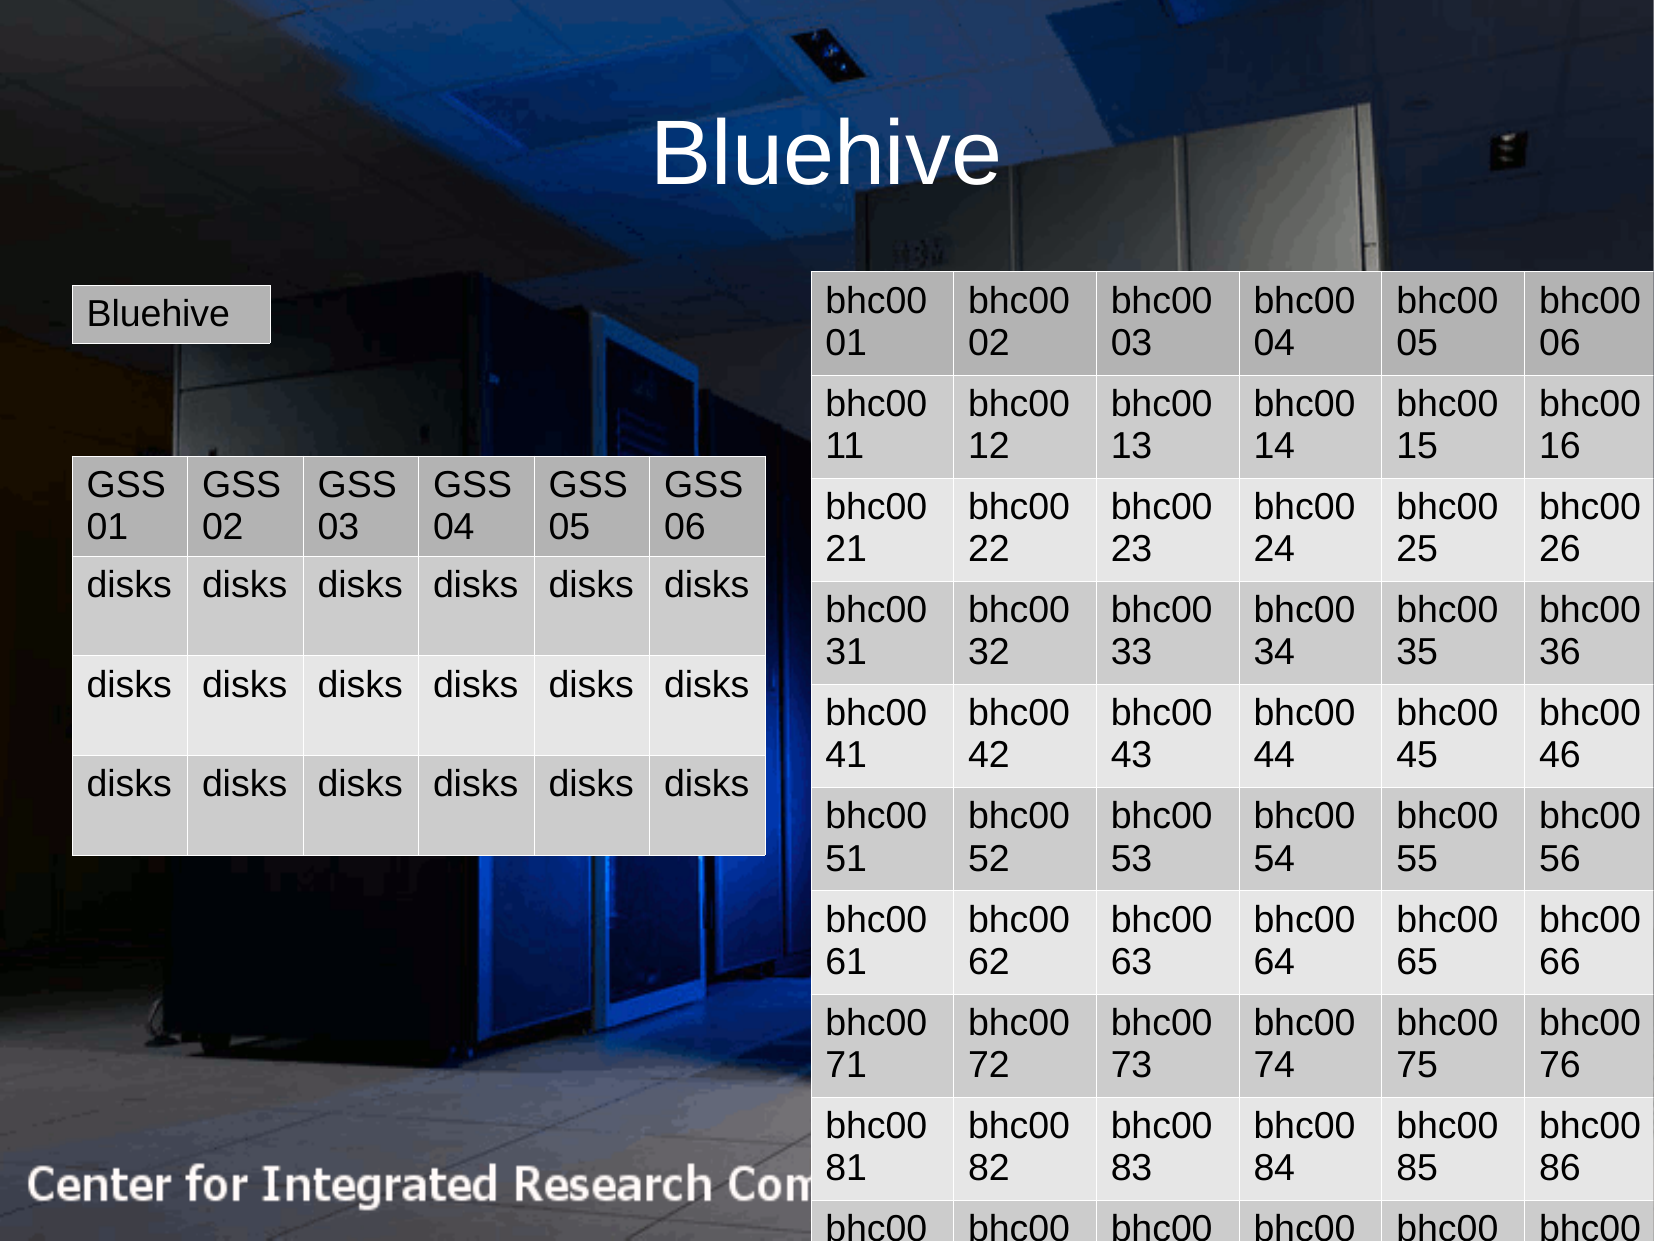

# Bluehive
| bhc0001 | bhc0002 | bhc0003 | bhc0004 | bhc0005 | bhc0006 | bhc0007 | bhc0008 | bhc0009 | bhc0010 | bhc0011 | | | | | | | | | |
| --- | --- | --- | --- | --- | --- | --- | --- | --- | --- | --- | --- | --- | --- | --- | --- | --- | --- | --- | --- |
| bhc0011 | bhc0012 | bhc0013 | bhc0014 | bhc0015 | bhc0016 | bhc0017 | bhc0018 | bhc0029 | bhc0030 | bhc0031 | | | | | | | | | |
| bhc0021 | bhc0022 | bhc0023 | bhc0024 | bhc0025 | bhc0026 | bhc0027 | bhc0028 | bhc0049 | bhc0050 | bhc0051 | | | | | | | | | |
| bhc0031 | bhc0032 | bhc0033 | bhc0034 | bhc0035 | bhc0036 | bhc0037 | bhc0038 | bhc0069 | bhc0070 | bhc0071 | | | | | | | | | |
| bhc0041 | bhc0042 | bhc0043 | bhc0044 | bhc0045 | bhc0046 | bhc0047 | bhc0048 | bhc0089 | bhc0090 | bhc0091 | | | | | | | | | |
| bhc0051 | bhc0052 | bhc0053 | bhc0054 | bhc0055 | bhc0056 | bhc0057 | bhc0058 | bhc0109 | bhc0110 | bhc0111 | | | | | | | | | |
| bhc0061 | bhc0062 | bhc0063 | bhc0064 | bhc0065 | bhc0066 | bhc0067 | bhc0068 | | | | | | | | | | | | |
| bhc0071 | bhc0072 | bhc0073 | bhc0074 | bhc0075 | bhc0076 | bhc0077 | bhc0078 | | | | | | | | | | | | |
| bhc0081 | bhc0082 | bhc0083 | bhc0084 | bhc0085 | bhc0086 | bhc0087 | bhc0088 | | | | | | | | | | | | |
| bhc0091 | bhc0092 | bhc0093 | bhc0094 | bhc0095 | bhc0096 | bhc0097 | bhc0098 | | | | | | | | | | | | |
| Bluehive |
| --- |
| GSS01 | GSS02 | GSS03 | GSS04 | GSS05 | GSS06 |
| --- | --- | --- | --- | --- | --- |
| disks | disks | disks | disks | disks | disks |
| disks | disks | disks | disks | disks | disks |
| disks | disks | disks | disks | disks | disks |